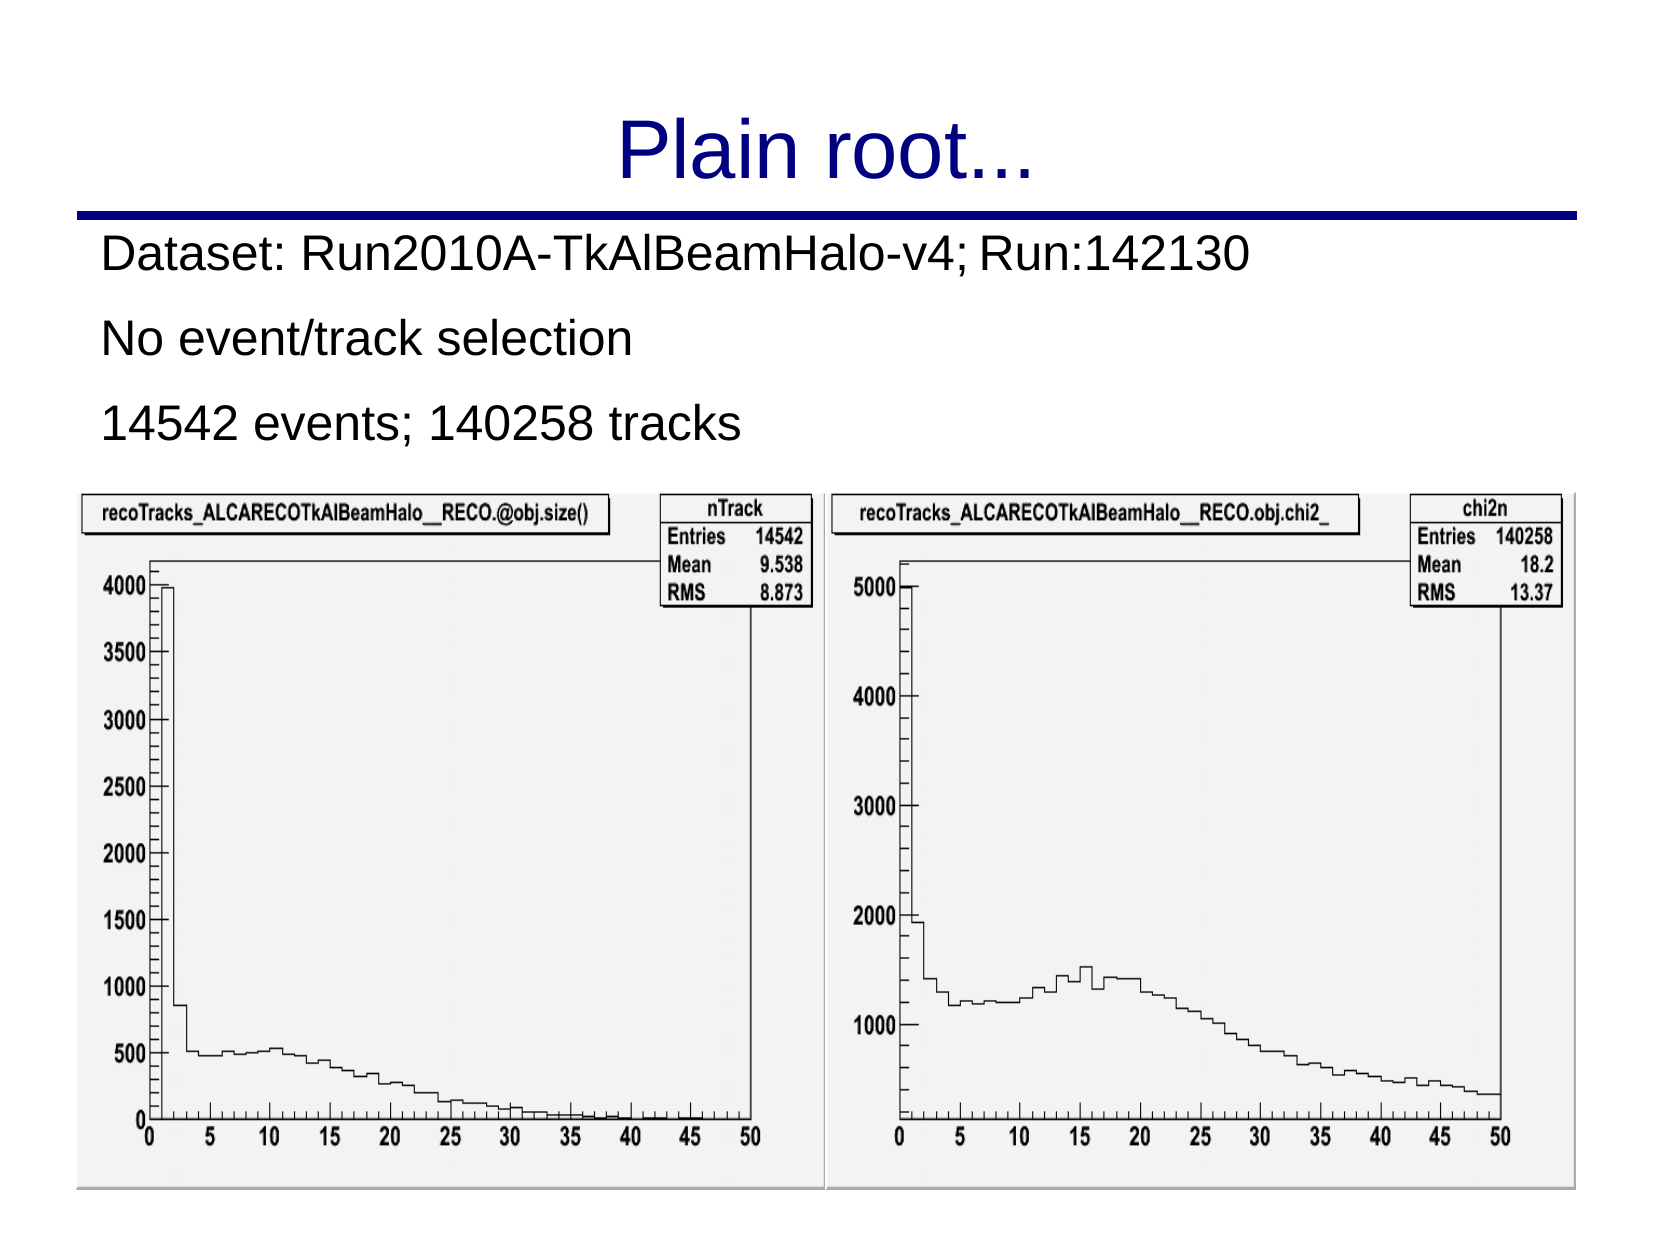

# Plain root...
Dataset: Run2010A-TkAlBeamHalo-v4;	Run:142130
No event/track selection
14542 events; 140258 tracks
4